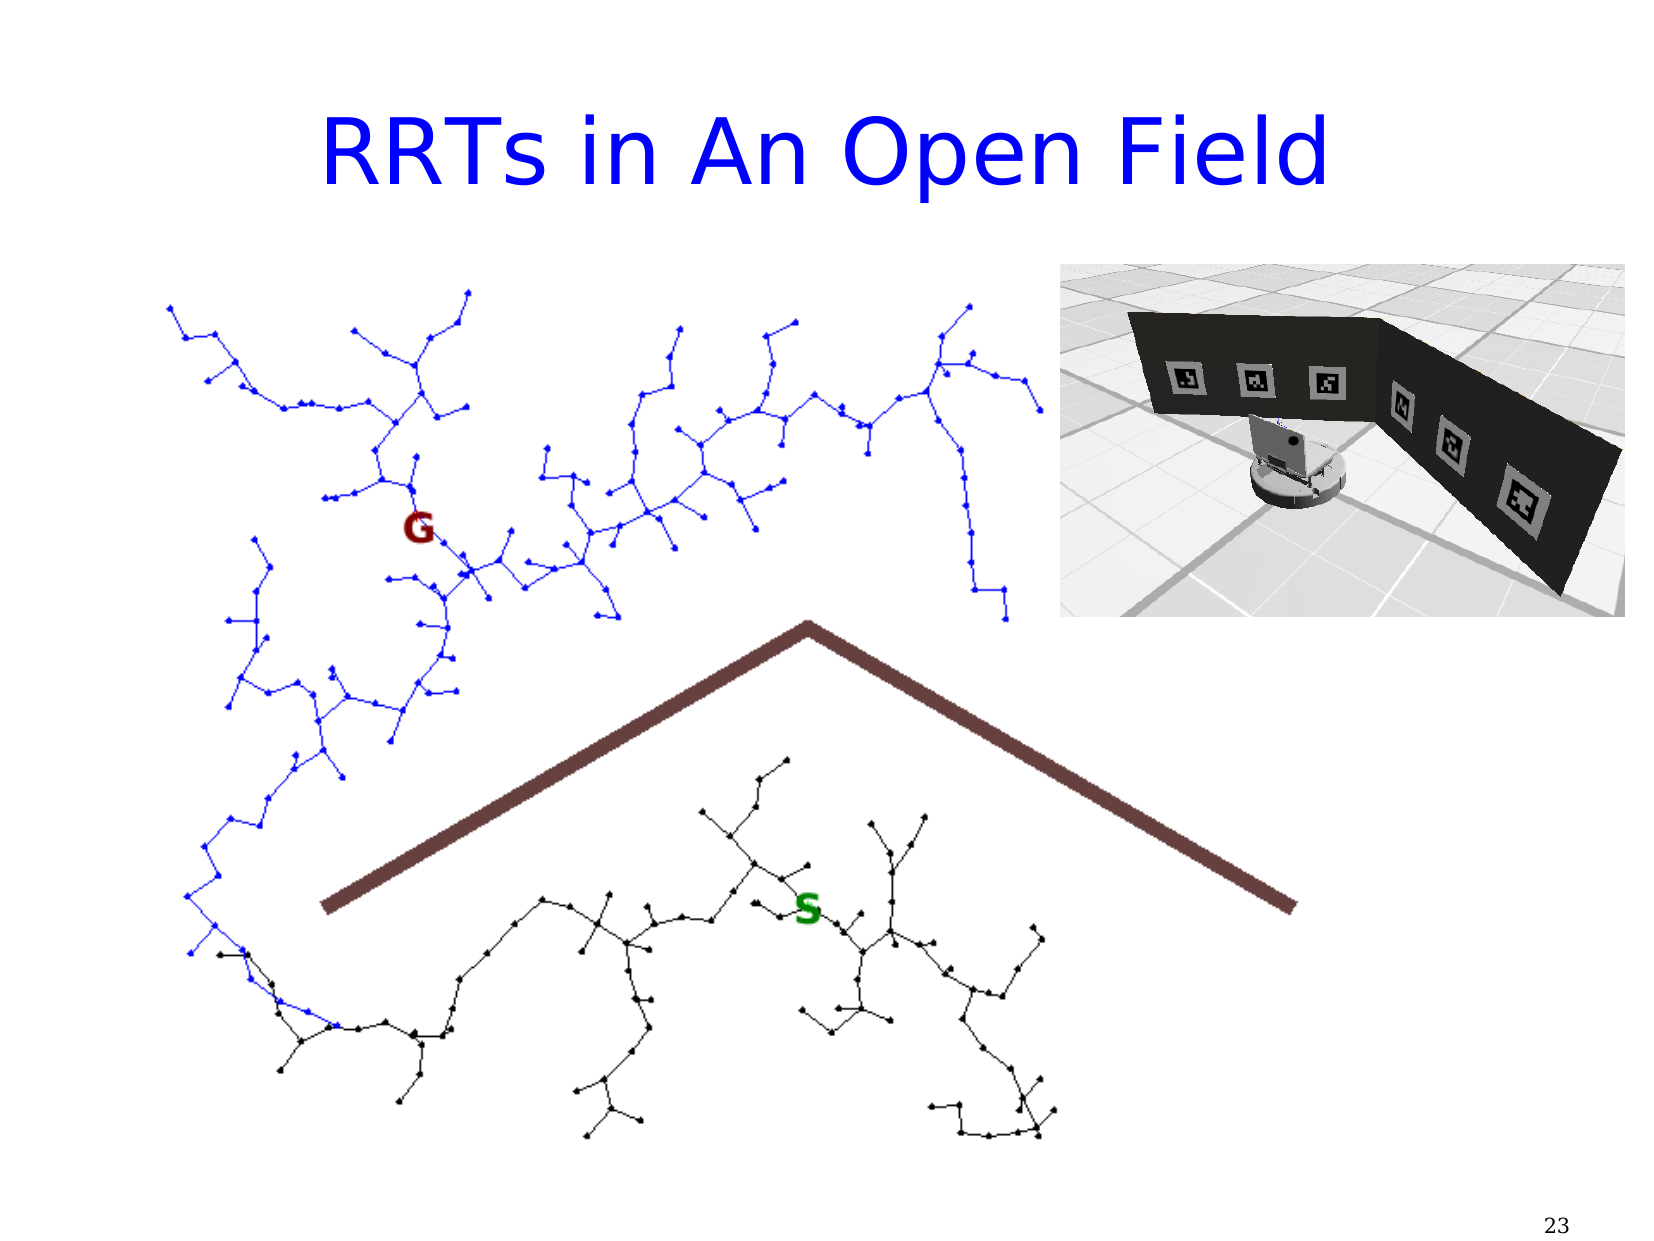

# RRTs in An Open Field
23